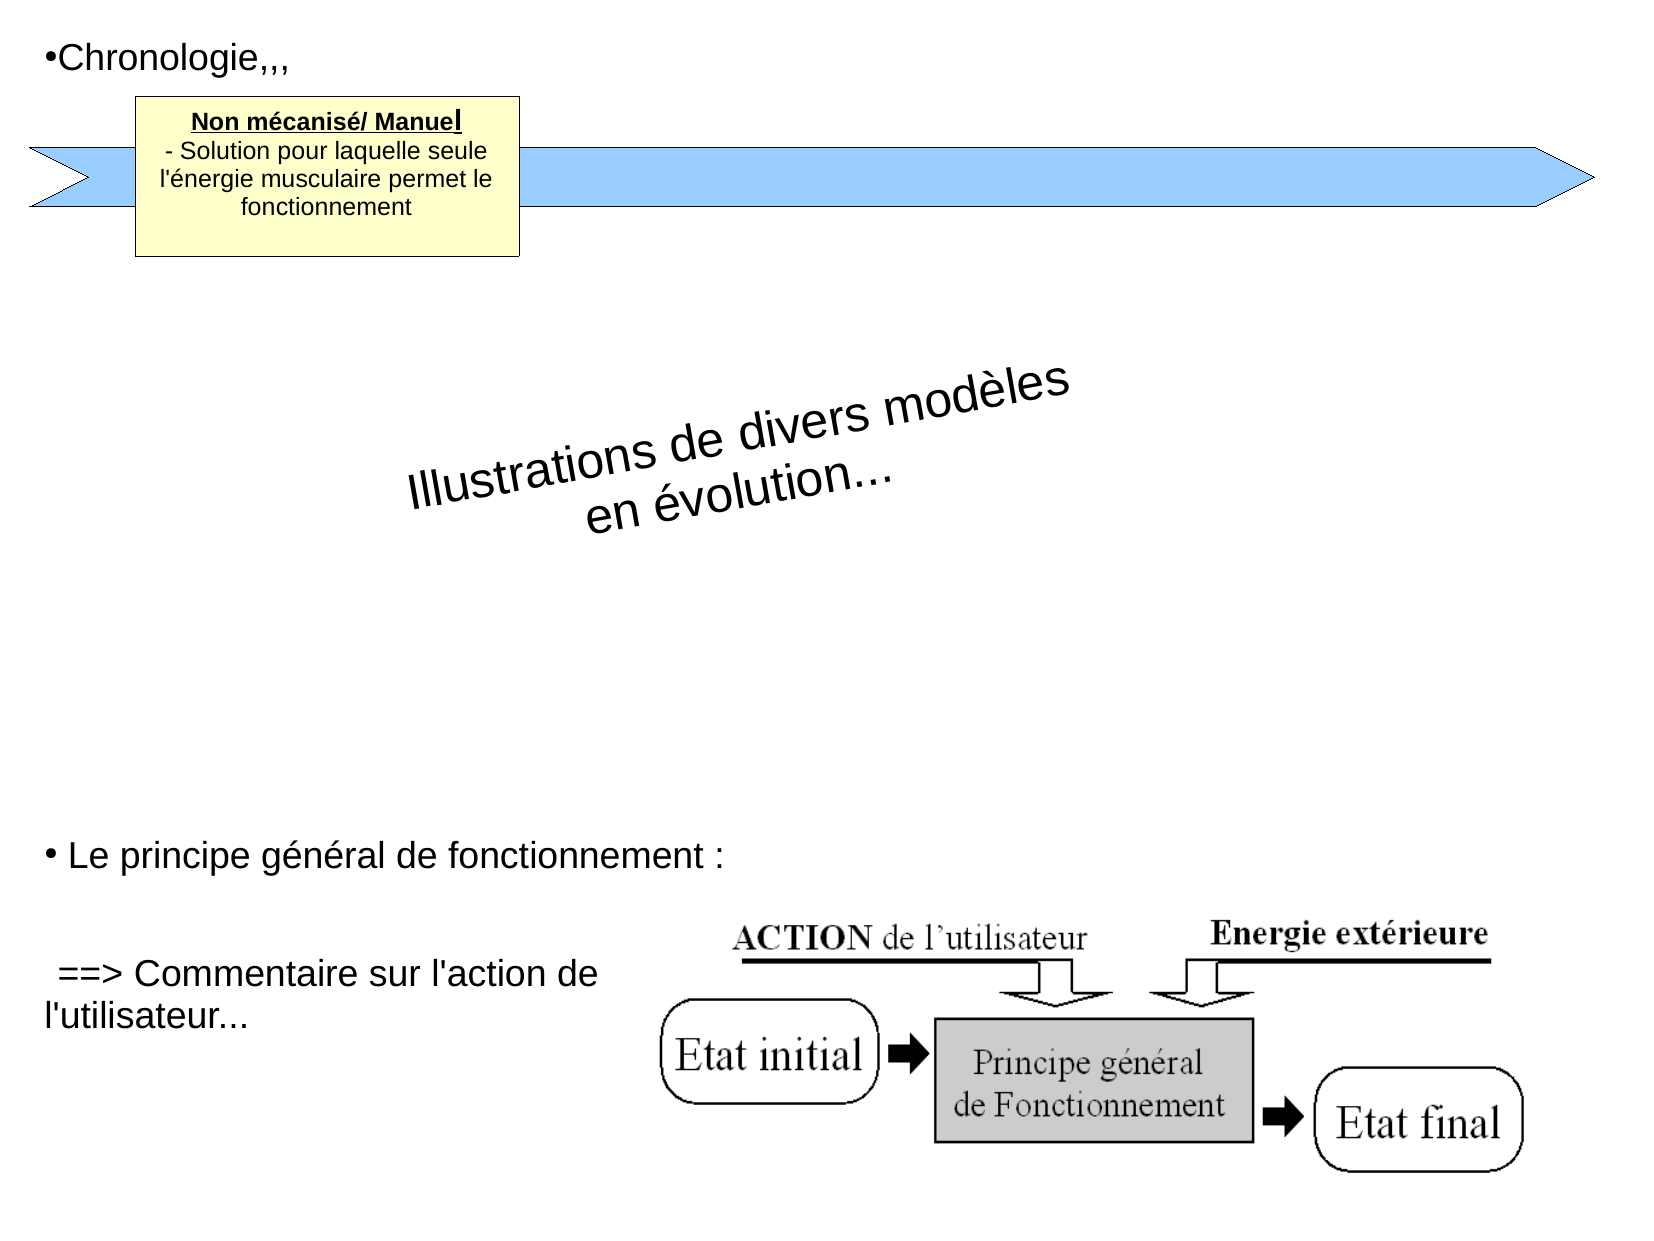

Chronologie,,,
| Non mécanisé/ Manuel - Solution pour laquelle seule l'énergie musculaire permet le fonctionnement |
| --- |
Illustrations de divers modèles en évolution...
 Le principe général de fonctionnement :
==> Commentaire sur l'action de l'utilisateur...